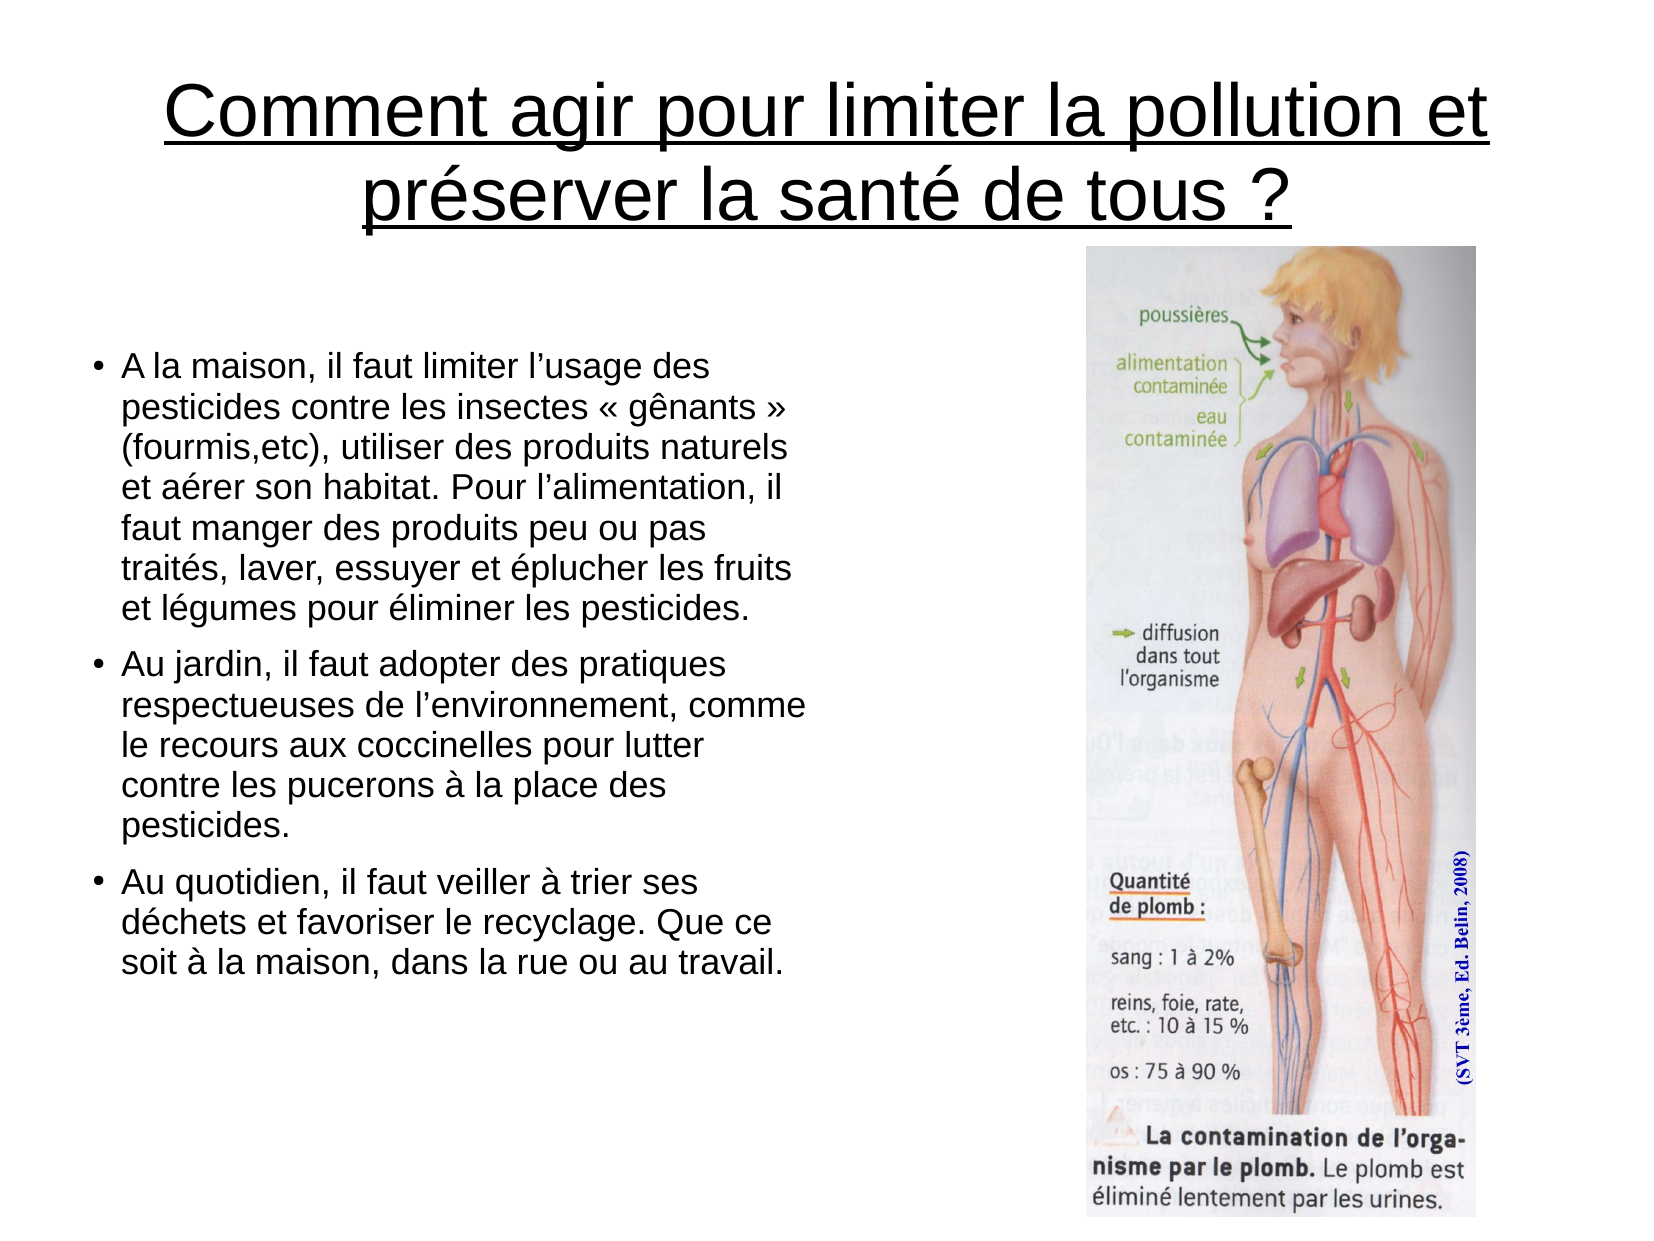

# Comment agir pour limiter la pollution et préserver la santé de tous ?
A la maison, il faut limiter l’usage des pesticides contre les insectes « gênants » (fourmis,etc), utiliser des produits naturels et aérer son habitat. Pour l’alimentation, il faut manger des produits peu ou pas traités, laver, essuyer et éplucher les fruits et légumes pour éliminer les pesticides.
Au jardin, il faut adopter des pratiques respectueuses de l’environnement, comme le recours aux coccinelles pour lutter contre les pucerons à la place des pesticides.
Au quotidien, il faut veiller à trier ses déchets et favoriser le recyclage. Que ce soit à la maison, dans la rue ou au travail.